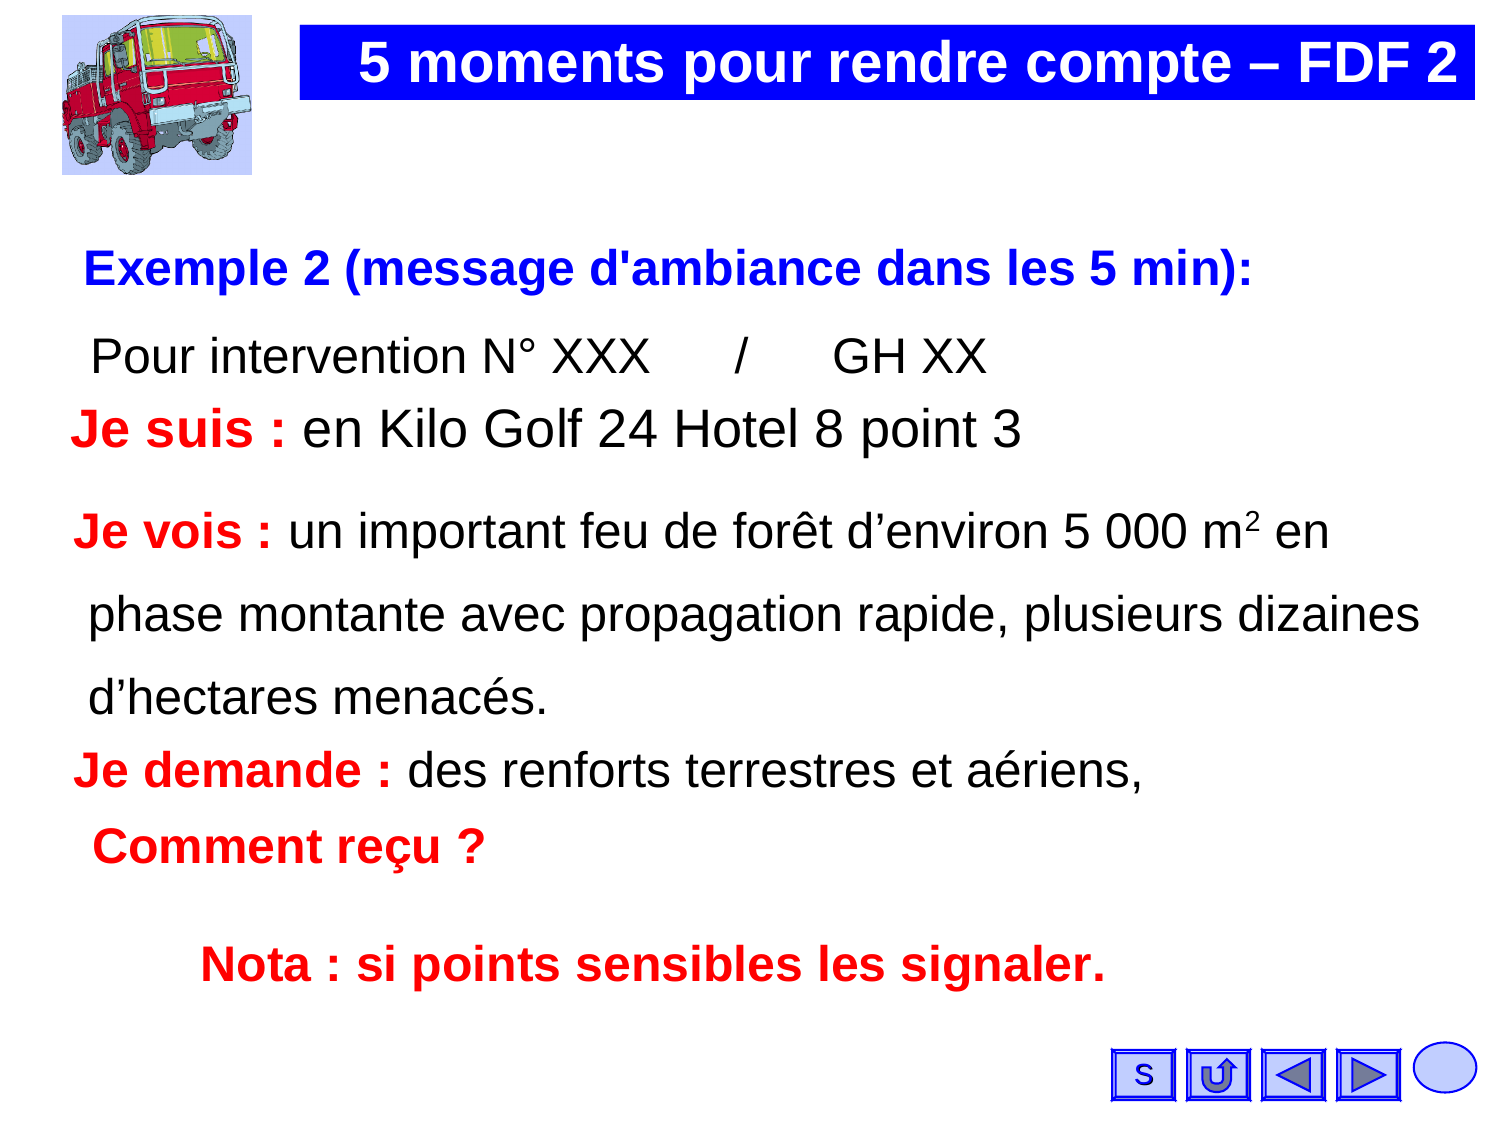

5 moments pour rendre compte – FDF 2
Exemple 2 (message d'ambiance dans les 5 min):
Pour intervention N° XXX / GH XX
Je suis : en Kilo Golf 24 Hotel 8 point 3
Je vois : un important feu de forêt d’environ 5 000 m2 en
 phase montante avec propagation rapide, plusieurs dizaines
 d’hectares menacés.
Je demande : des renforts terrestres et aériens,
Comment reçu ?
Nota : si points sensibles les signaler.